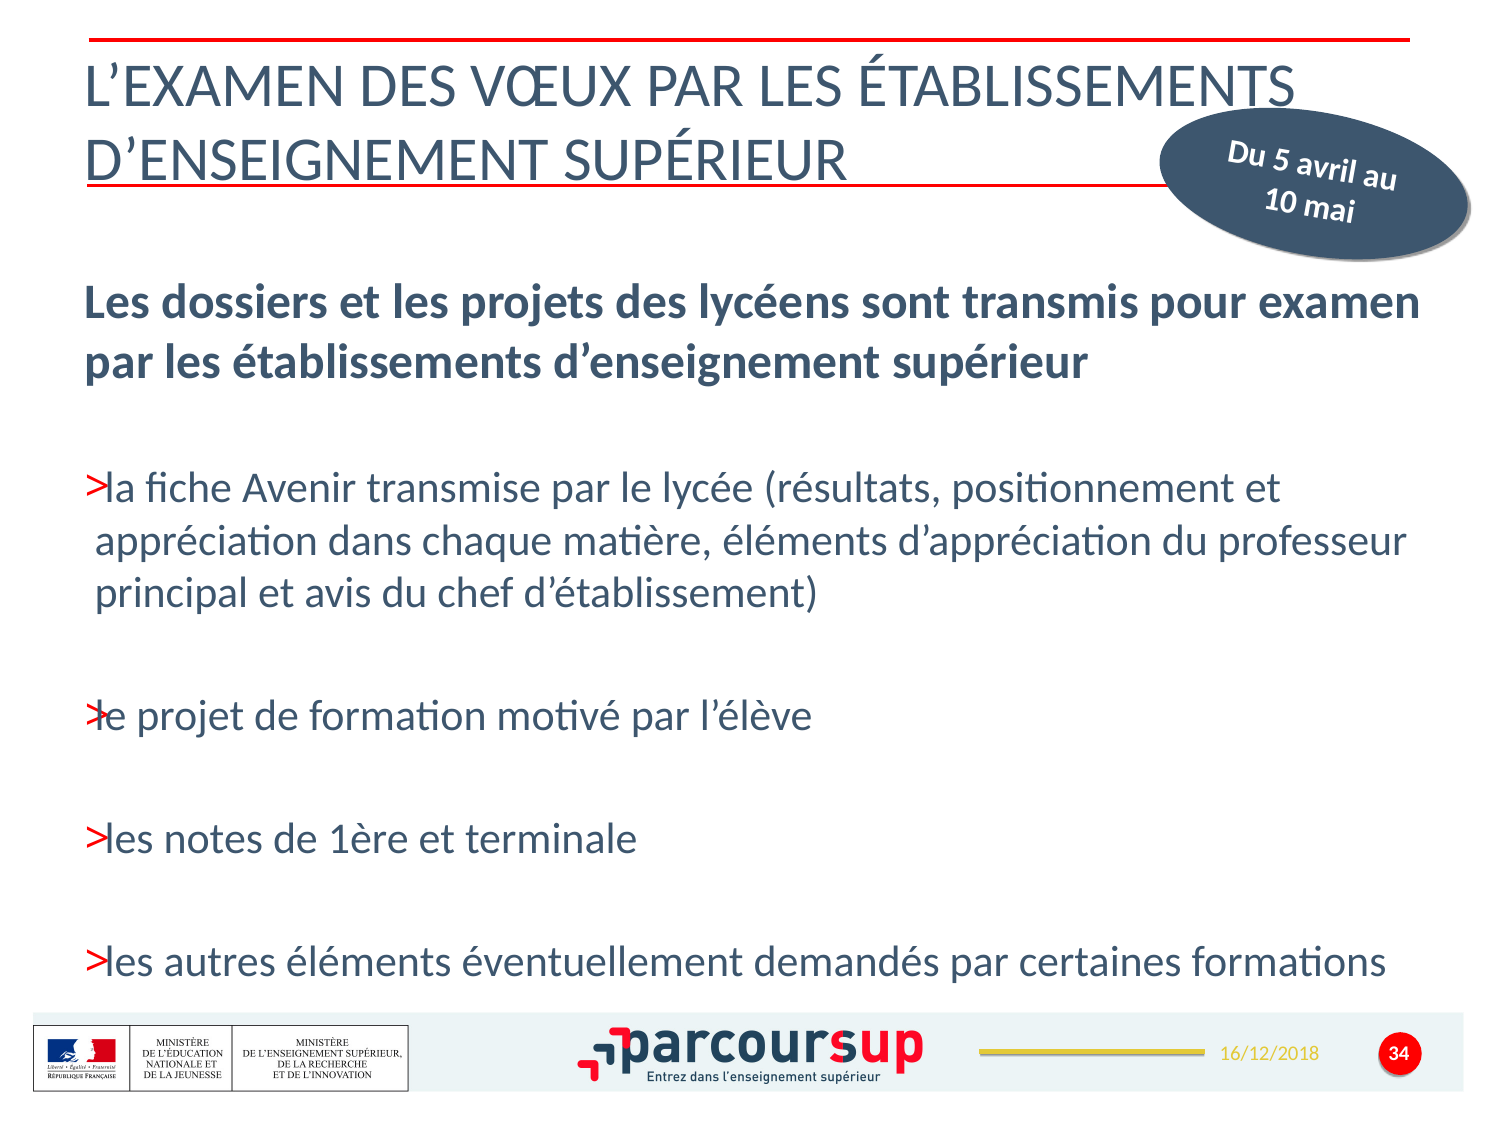

# L’examen des vœux par les établissements d’enseignement supérieur
Du 5 avril au
10 mai
Les dossiers et les projets des lycéens sont transmis pour examen par les établissements d’enseignement supérieur
 la fiche Avenir transmise par le lycée (résultats, positionnement et appréciation dans chaque matière, éléments d’appréciation du professeur principal et avis du chef d’établissement)
le projet de formation motivé par l’élève
 les notes de 1ère et terminale
 les autres éléments éventuellement demandés par certaines formations